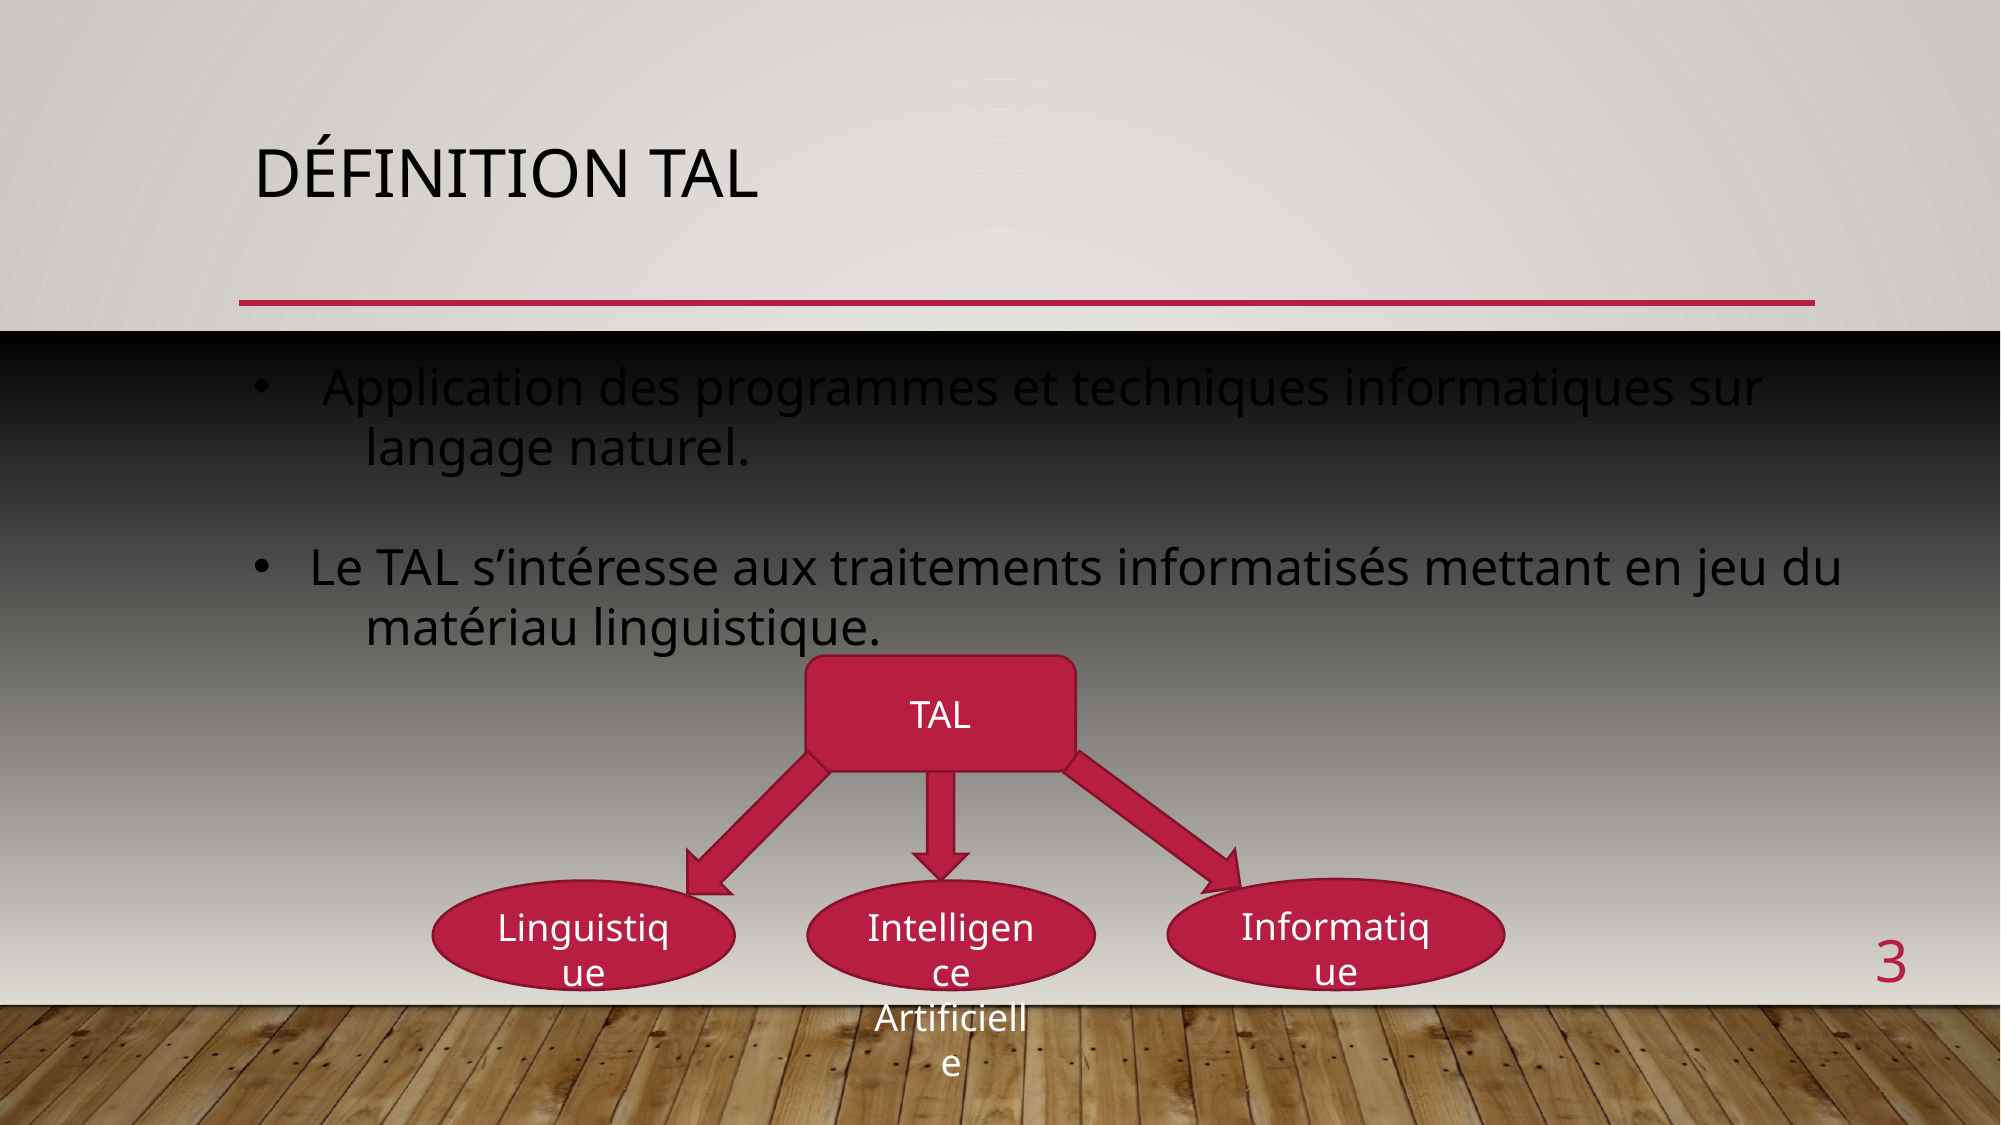

# Définition tal
 Application des programmes et techniques informatiques sur langage naturel.
Le TAL s’intéresse aux traitements informatisés mettant en jeu du matériau linguistique.
TAL
Informatique
Linguistique
Intelligence Artificielle